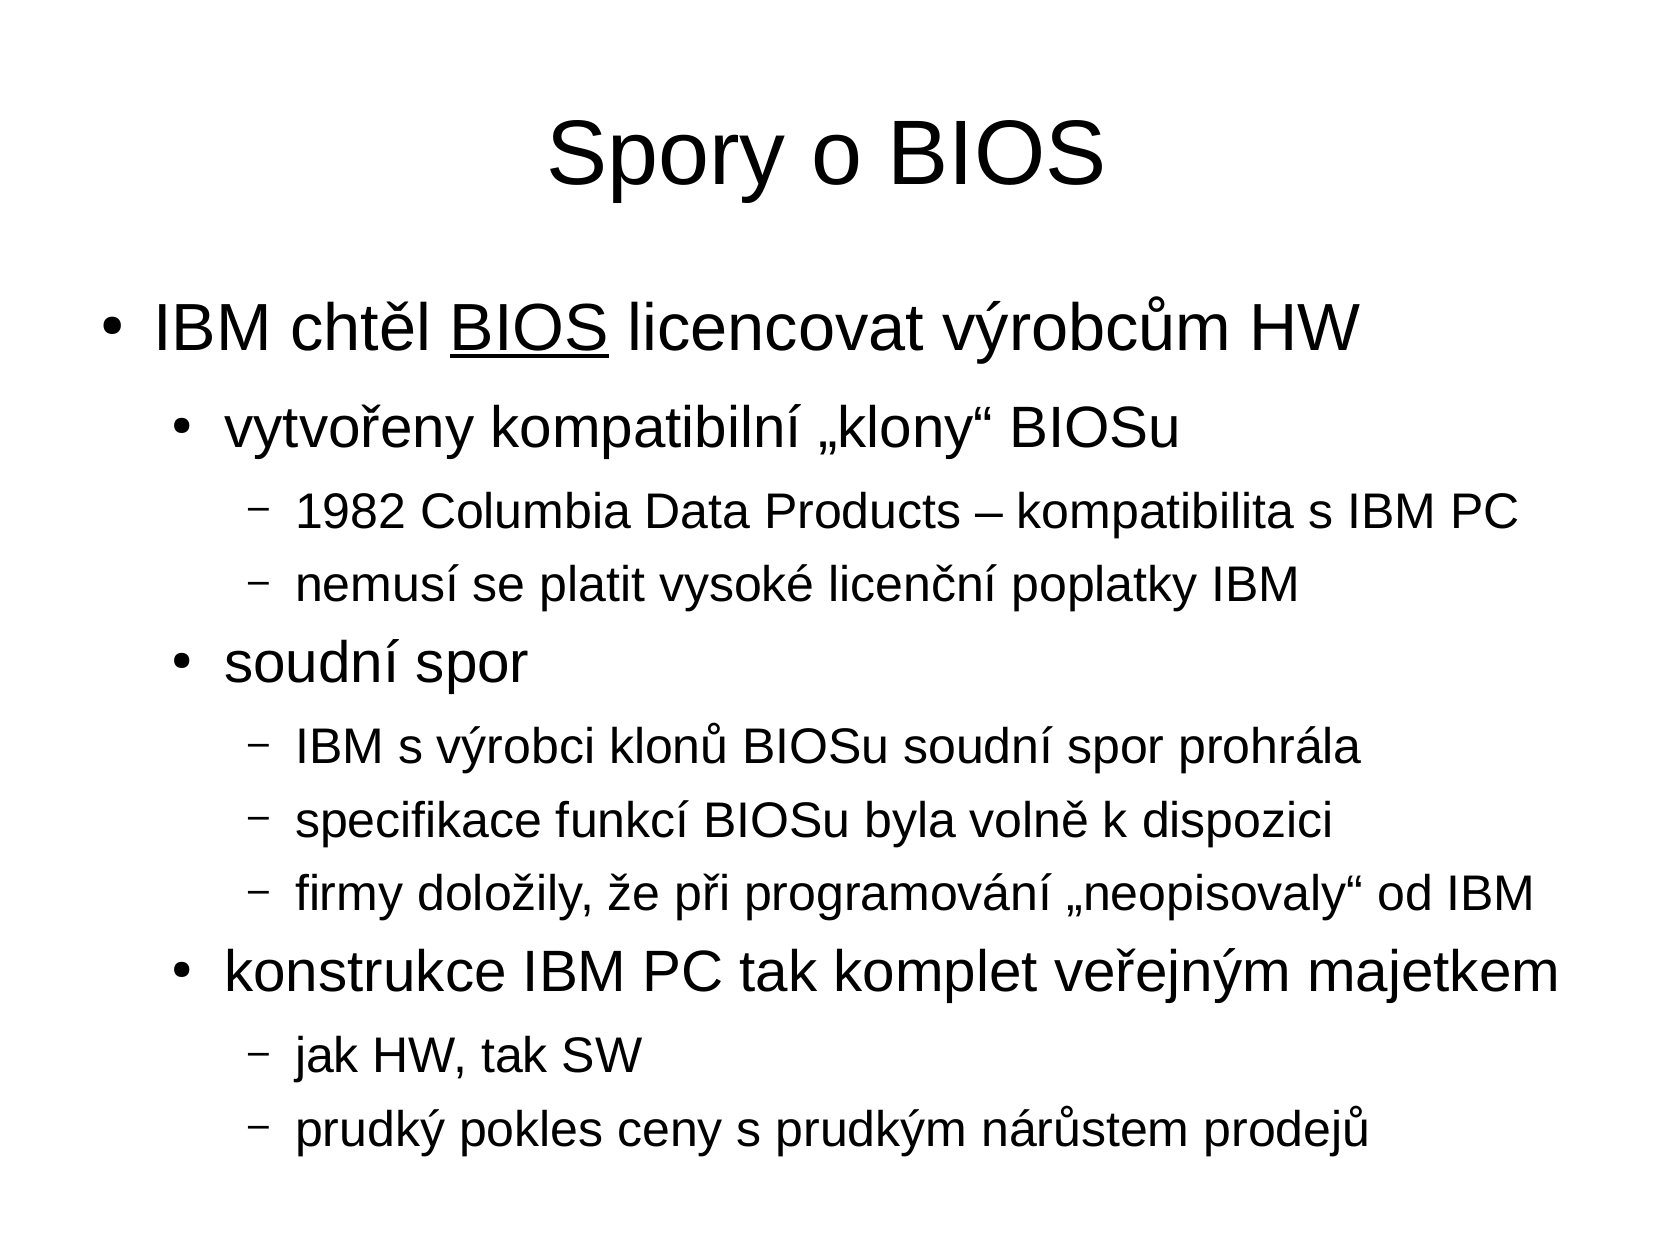

# Spory o BIOS
IBM chtěl BIOS licencovat výrobcům HW
vytvořeny kompatibilní „klony“ BIOSu
1982 Columbia Data Products – kompatibilita s IBM PC
nemusí se platit vysoké licenční poplatky IBM
soudní spor
IBM s výrobci klonů BIOSu soudní spor prohrála
specifikace funkcí BIOSu byla volně k dispozici
firmy doložily, že při programování „neopisovaly“ od IBM
konstrukce IBM PC tak komplet veřejným majetkem
jak HW, tak SW
prudký pokles ceny s prudkým nárůstem prodejů